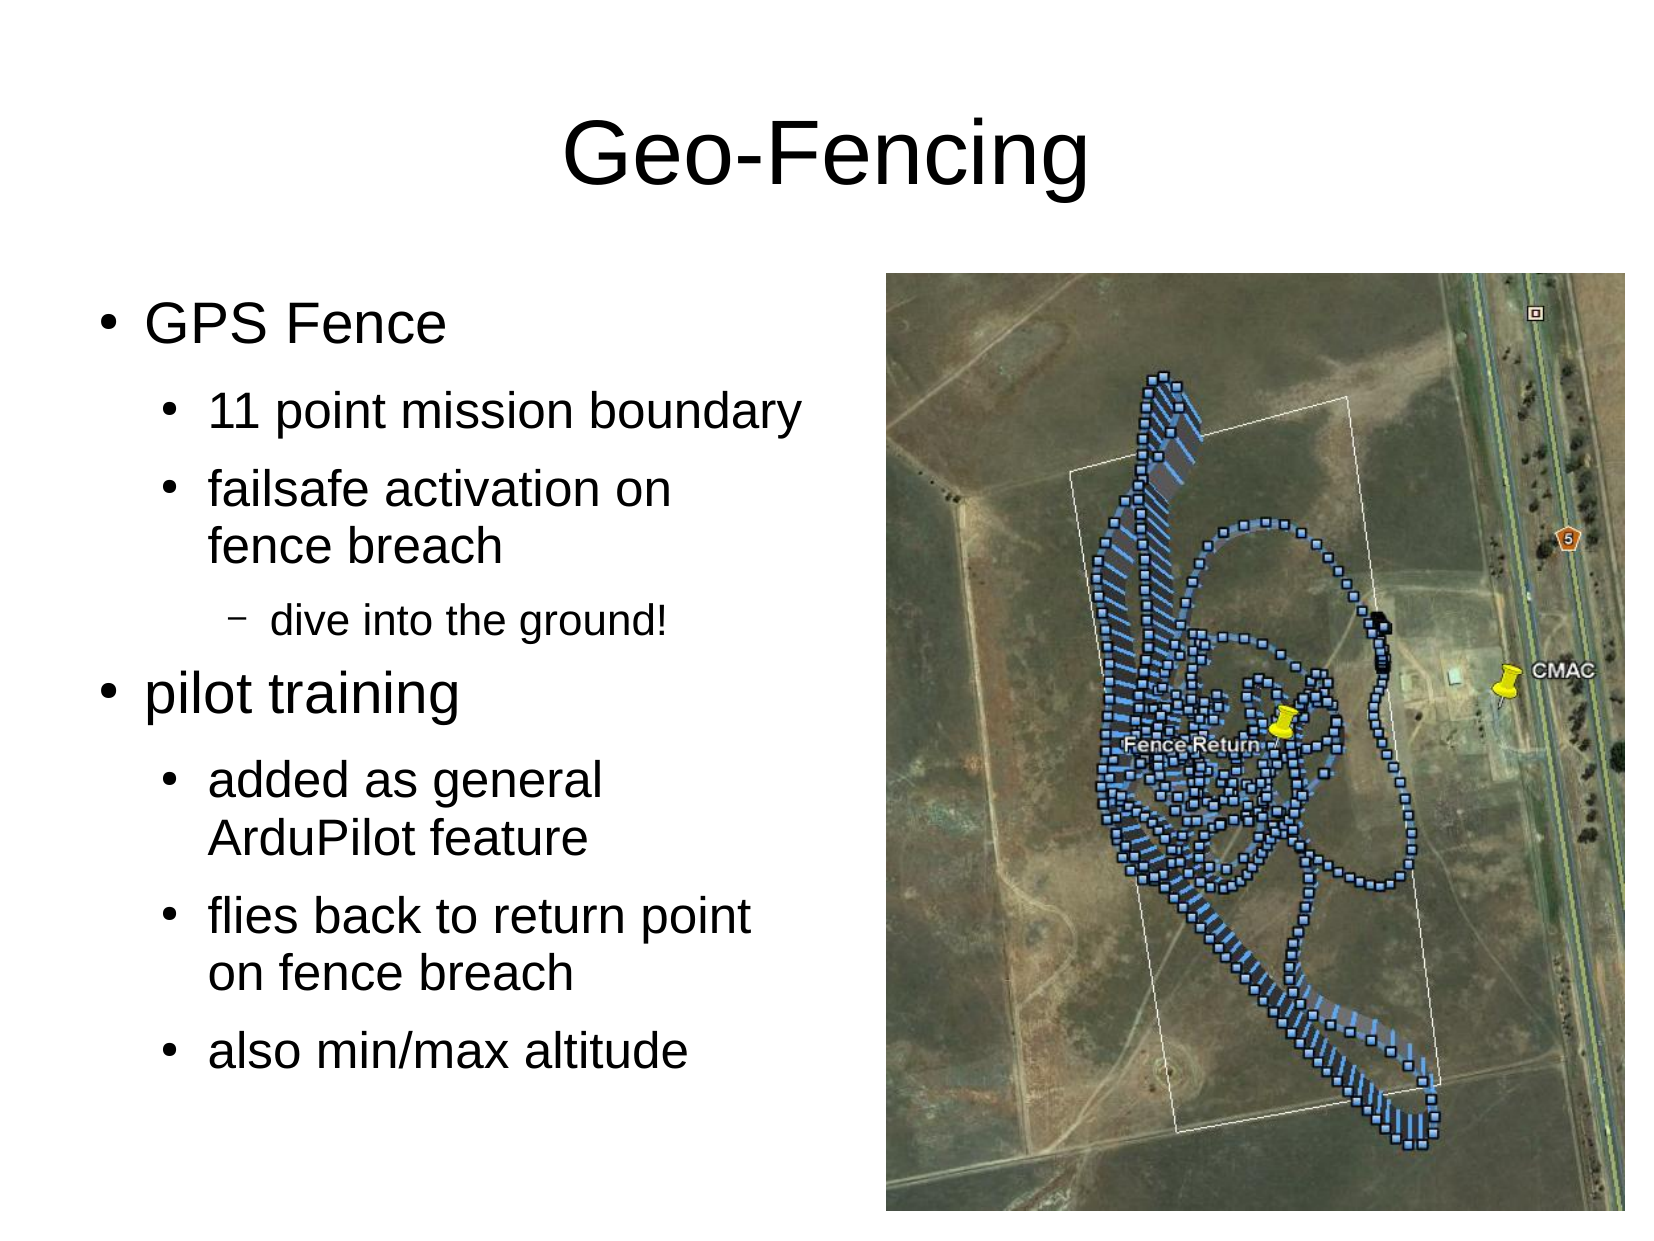

# Geo-Fencing
GPS Fence
11 point mission boundary
failsafe activation on fence breach
dive into the ground!
pilot training
added as general ArduPilot feature
flies back to return point on fence breach
also min/max altitude